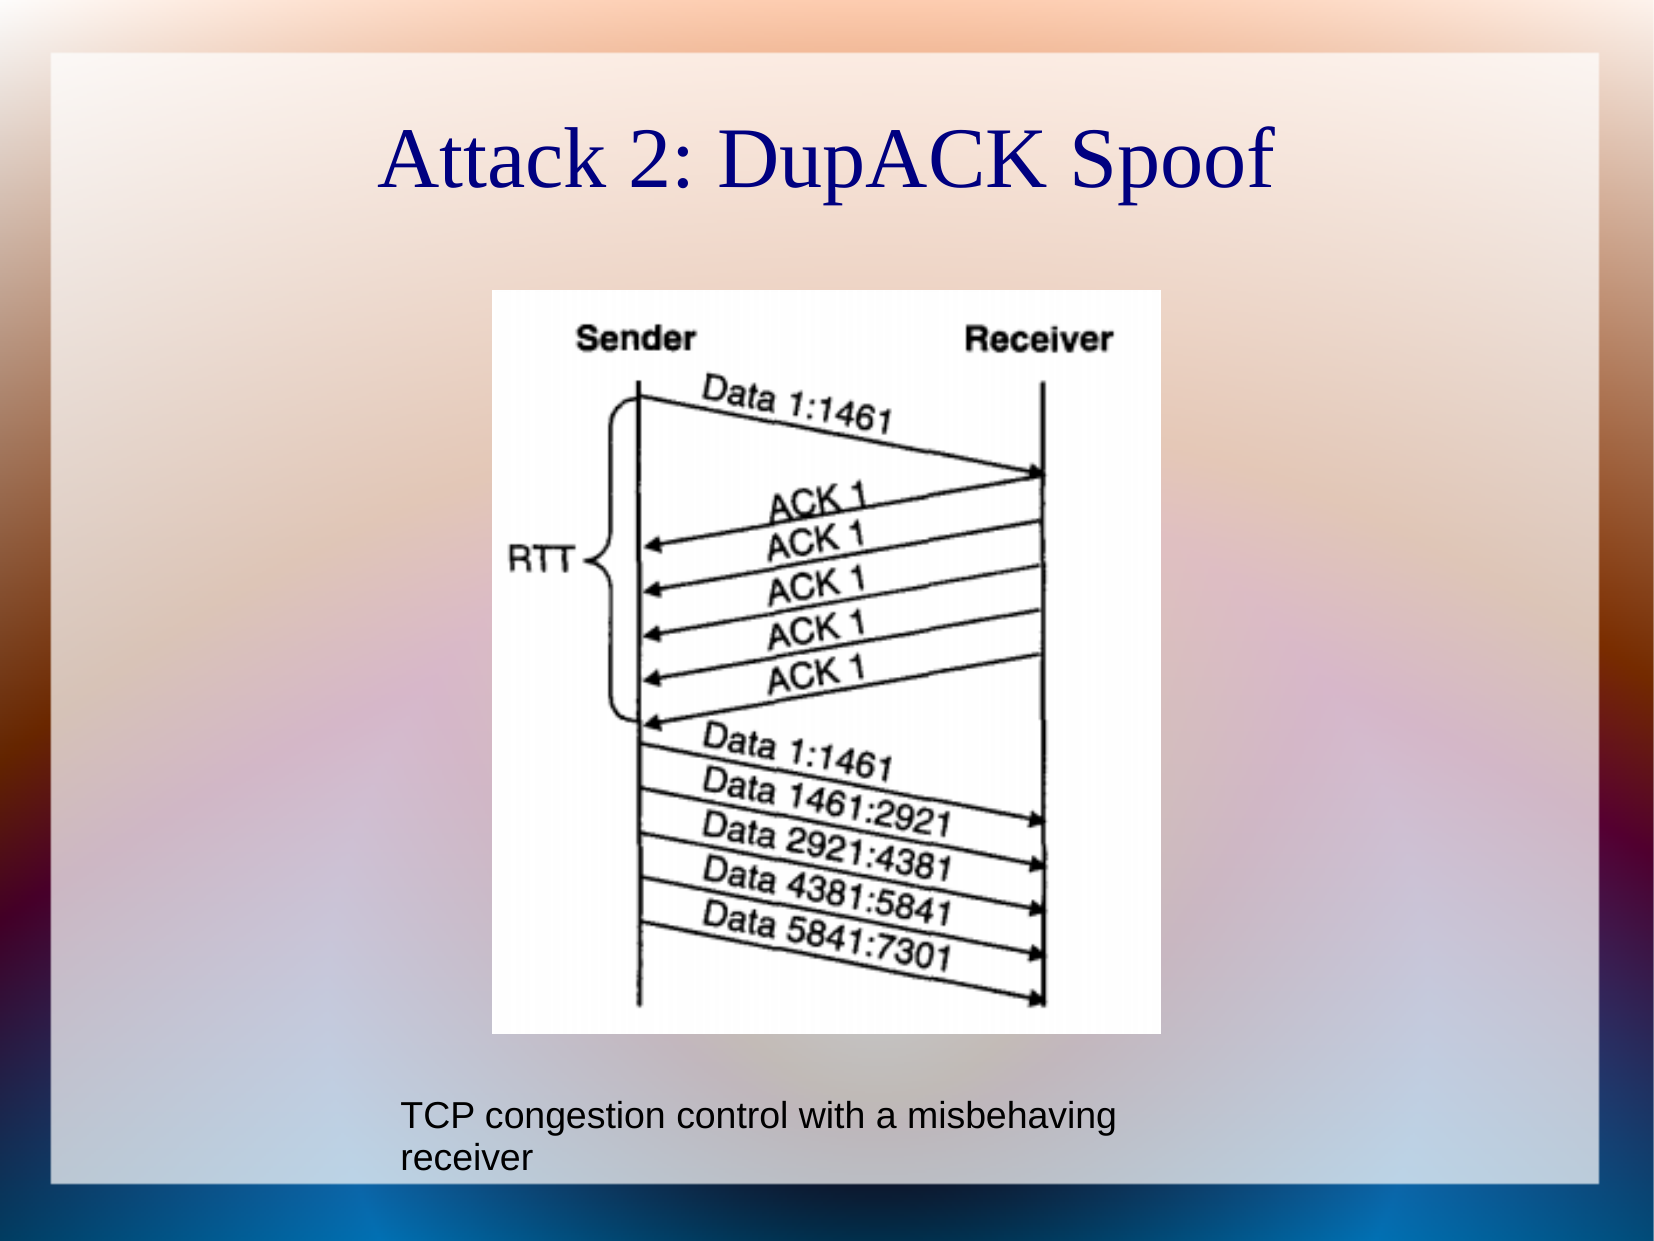

# Attack 2: DupACK Spoof
TCP congestion control with a misbehaving receiver